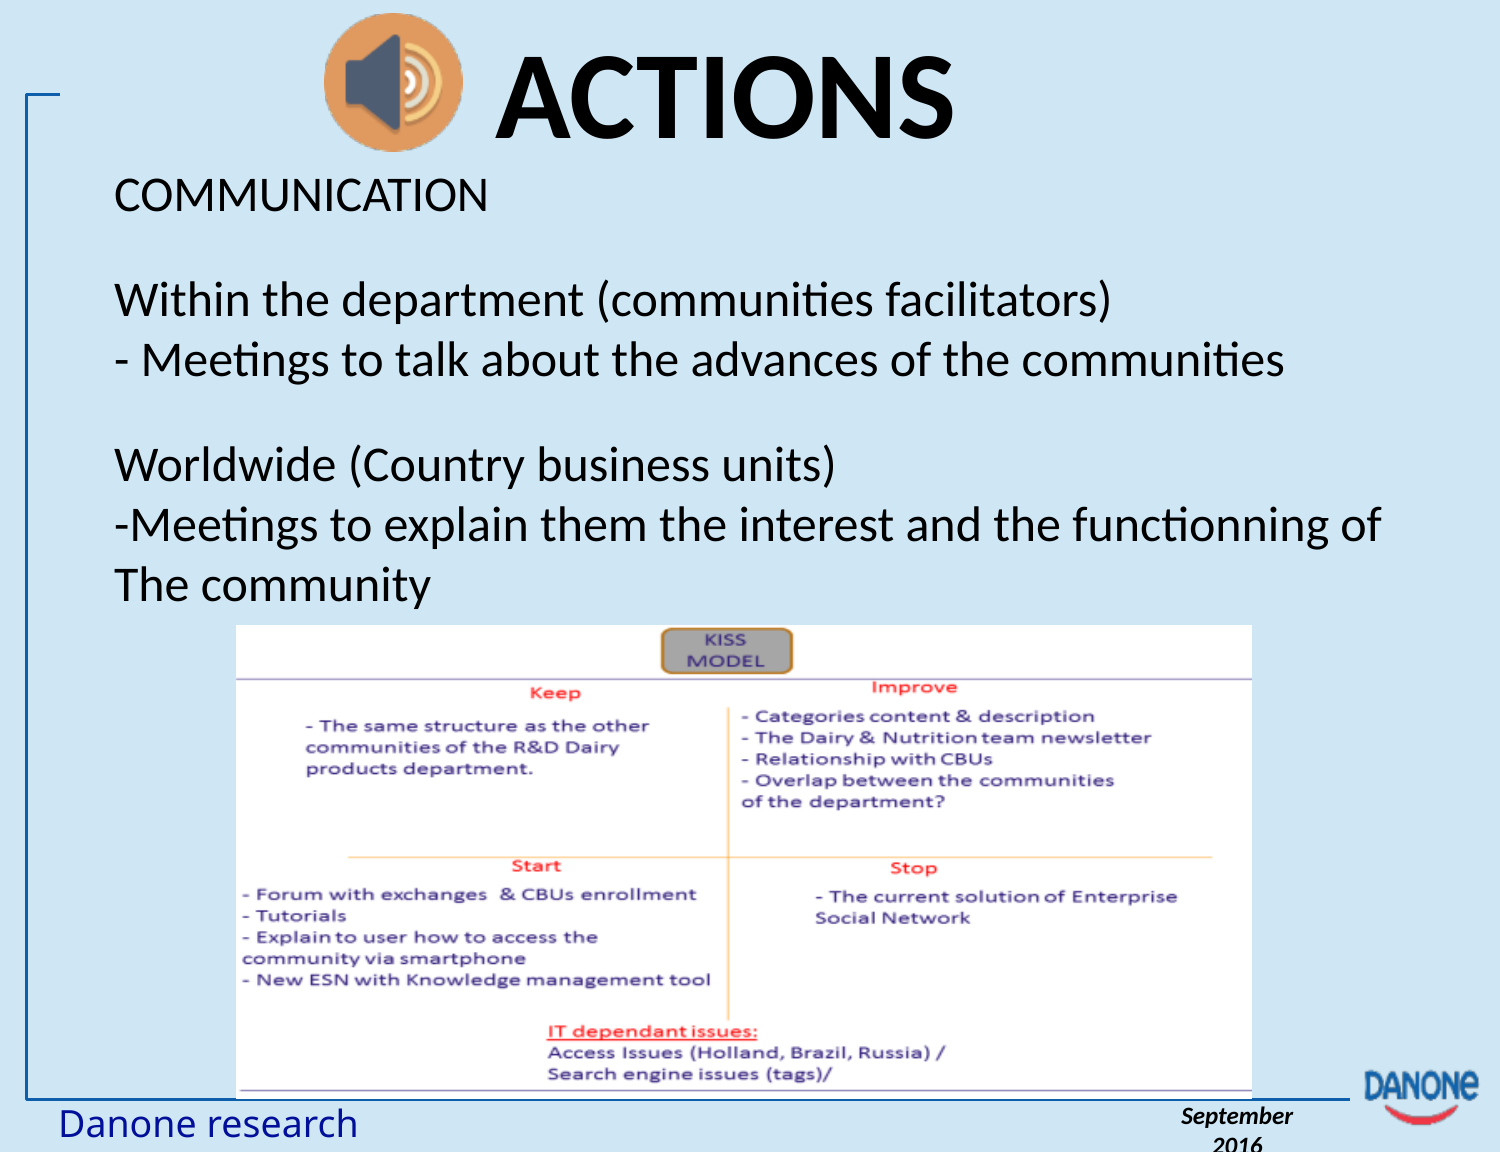

ACTIONS
COMMUNICATION
Within the department (communities facilitators)
- Meetings to talk about the advances of the communities
Worldwide (Country business units)
-Meetings to explain them the interest and the functionning of
The community
Danone research
September 2016